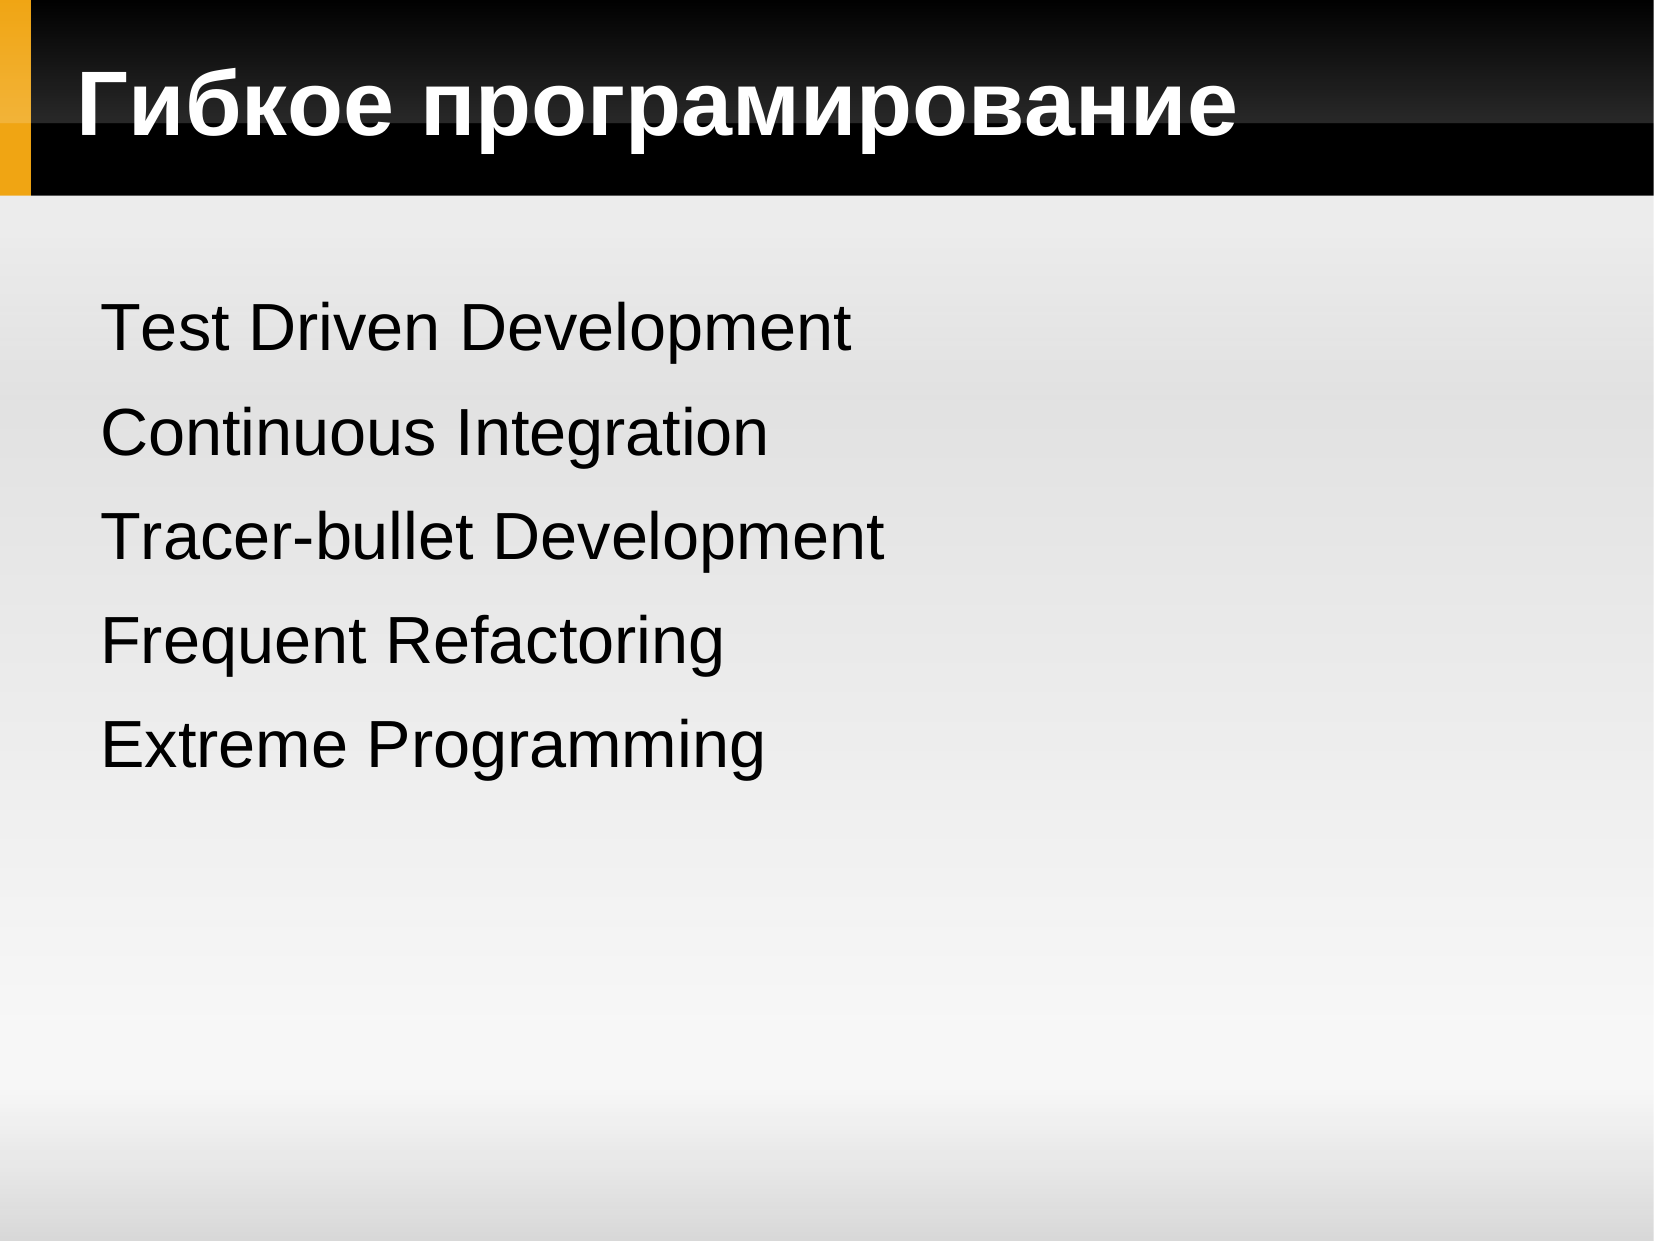

# Гибкое програмирование
Test Driven Development
Continuous Integration
Tracer-bullet Development
Frequent Refactoring
Extreme Programming